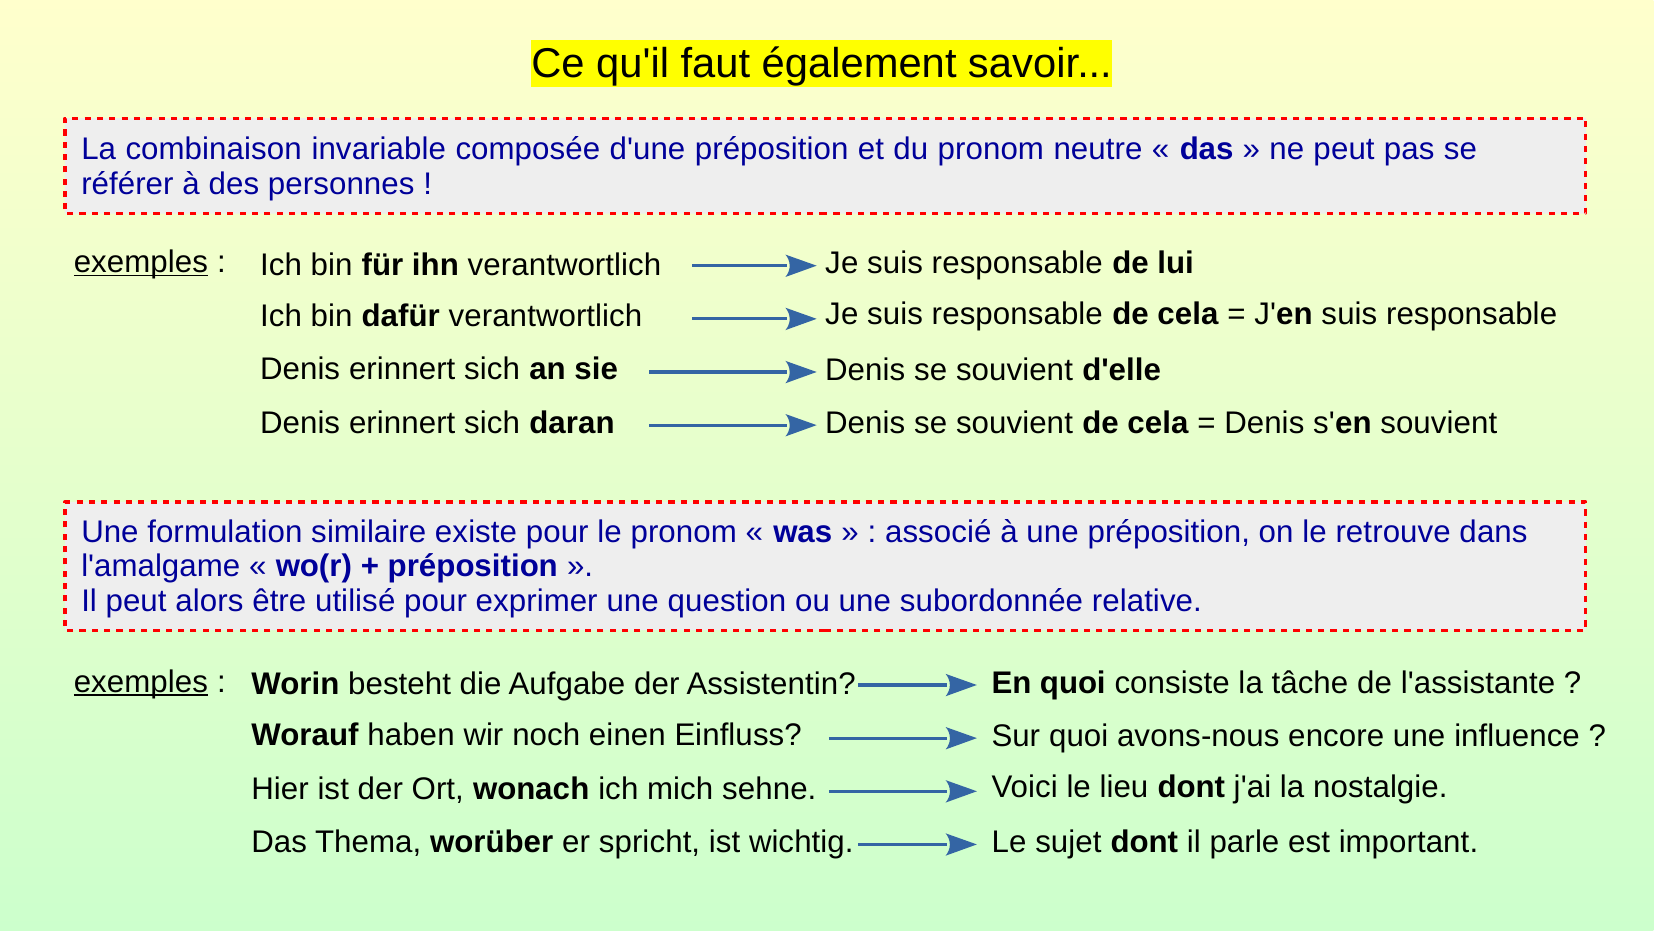

Ce qu'il faut également savoir...
La combinaison invariable composée d'une préposition et du pronom neutre « das » ne peut pas se référer à des personnes !
exemples :
Ich bin für ihn verantwortlich
Je suis responsable de lui
Ich bin dafür verantwortlich
Je suis responsable de cela = J'en suis responsable
Denis erinnert sich an sie
Denis se souvient d'elle
Denis erinnert sich daran
Denis se souvient de cela = Denis s'en souvient
Une formulation similaire existe pour le pronom « was » : associé à une préposition, on le retrouve dans l'amalgame « wo(r) + préposition ».
Il peut alors être utilisé pour exprimer une question ou une subordonnée relative.
exemples :
Worin besteht die Aufgabe der Assistentin?
En quoi consiste la tâche de l'assistante ?
Worauf haben wir noch einen Einfluss?
Sur quoi avons-nous encore une influence ?
Hier ist der Ort, wonach ich mich sehne.
Voici le lieu dont j'ai la nostalgie.
Das Thema, worüber er spricht, ist wichtig.
Le sujet dont il parle est important.